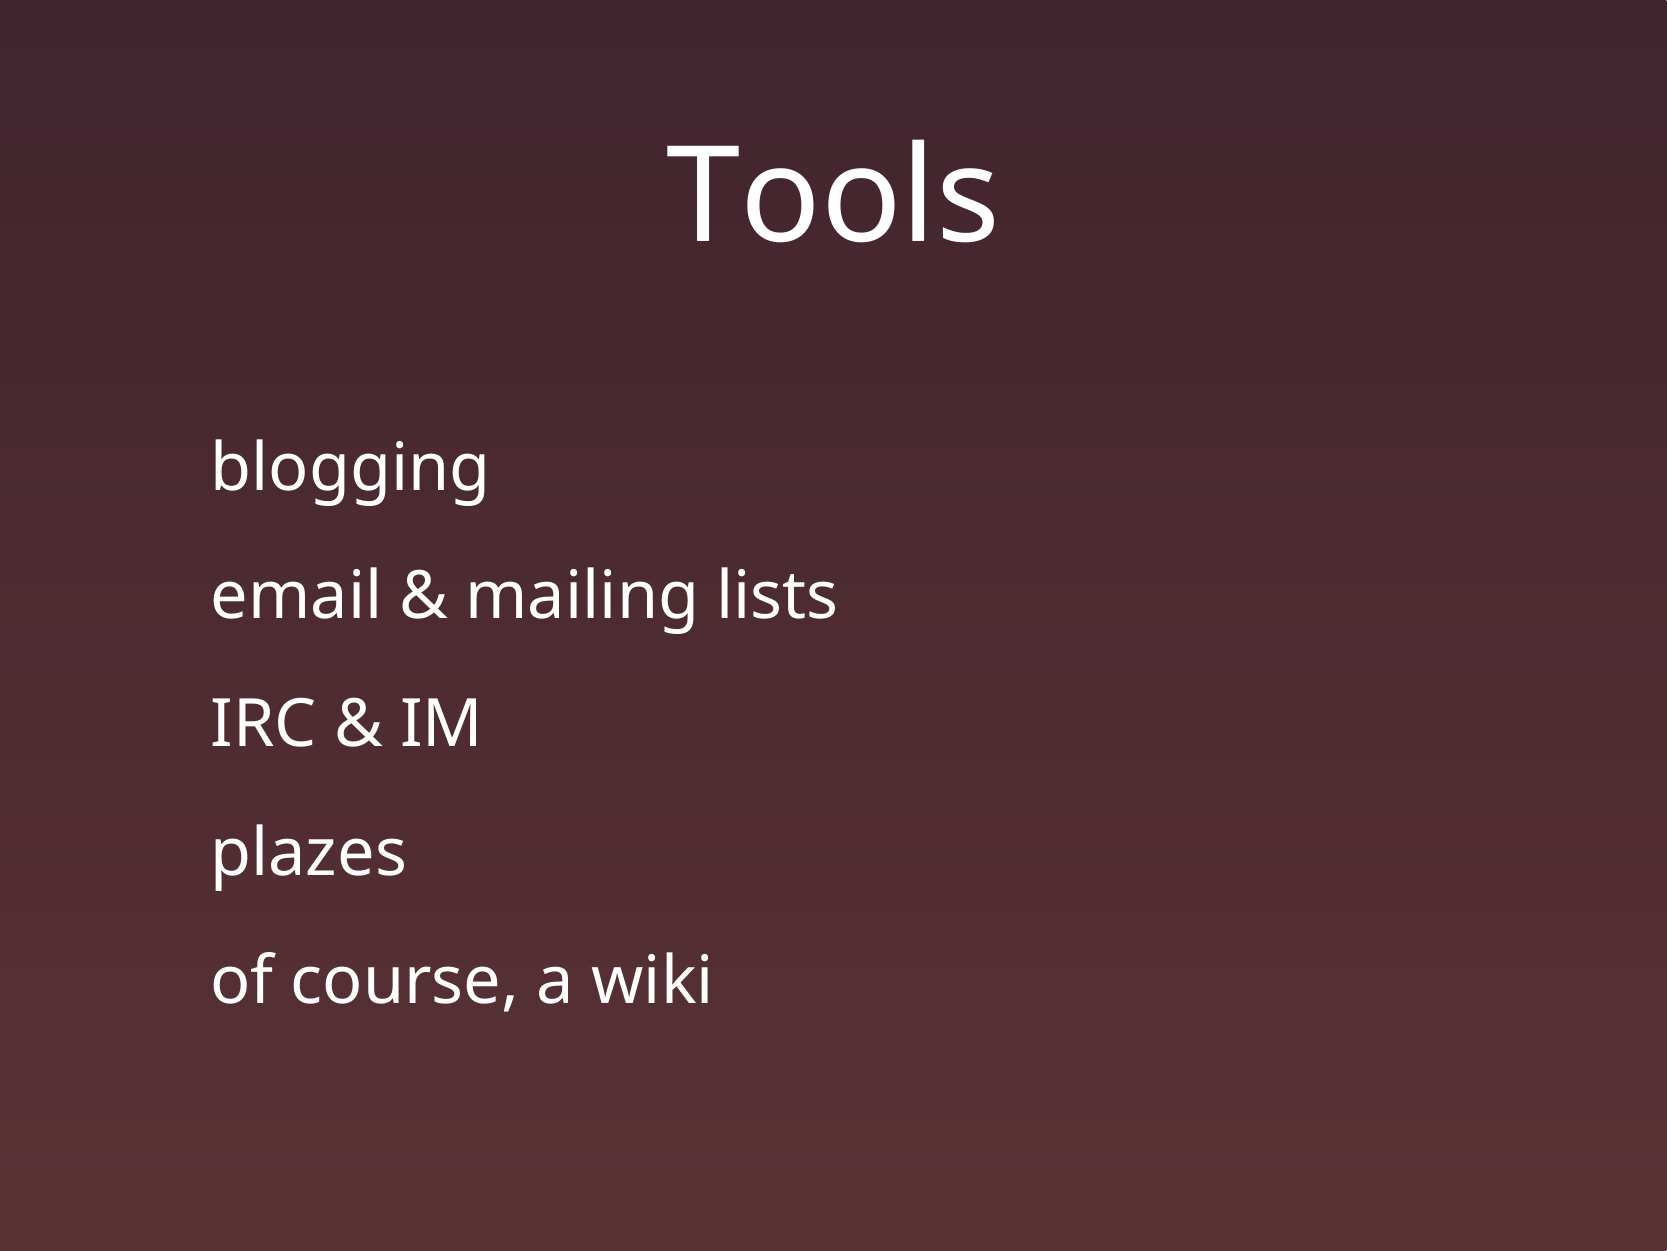

# Tools
blogging
email & mailing lists
IRC & IM
plazes
of course, a wiki